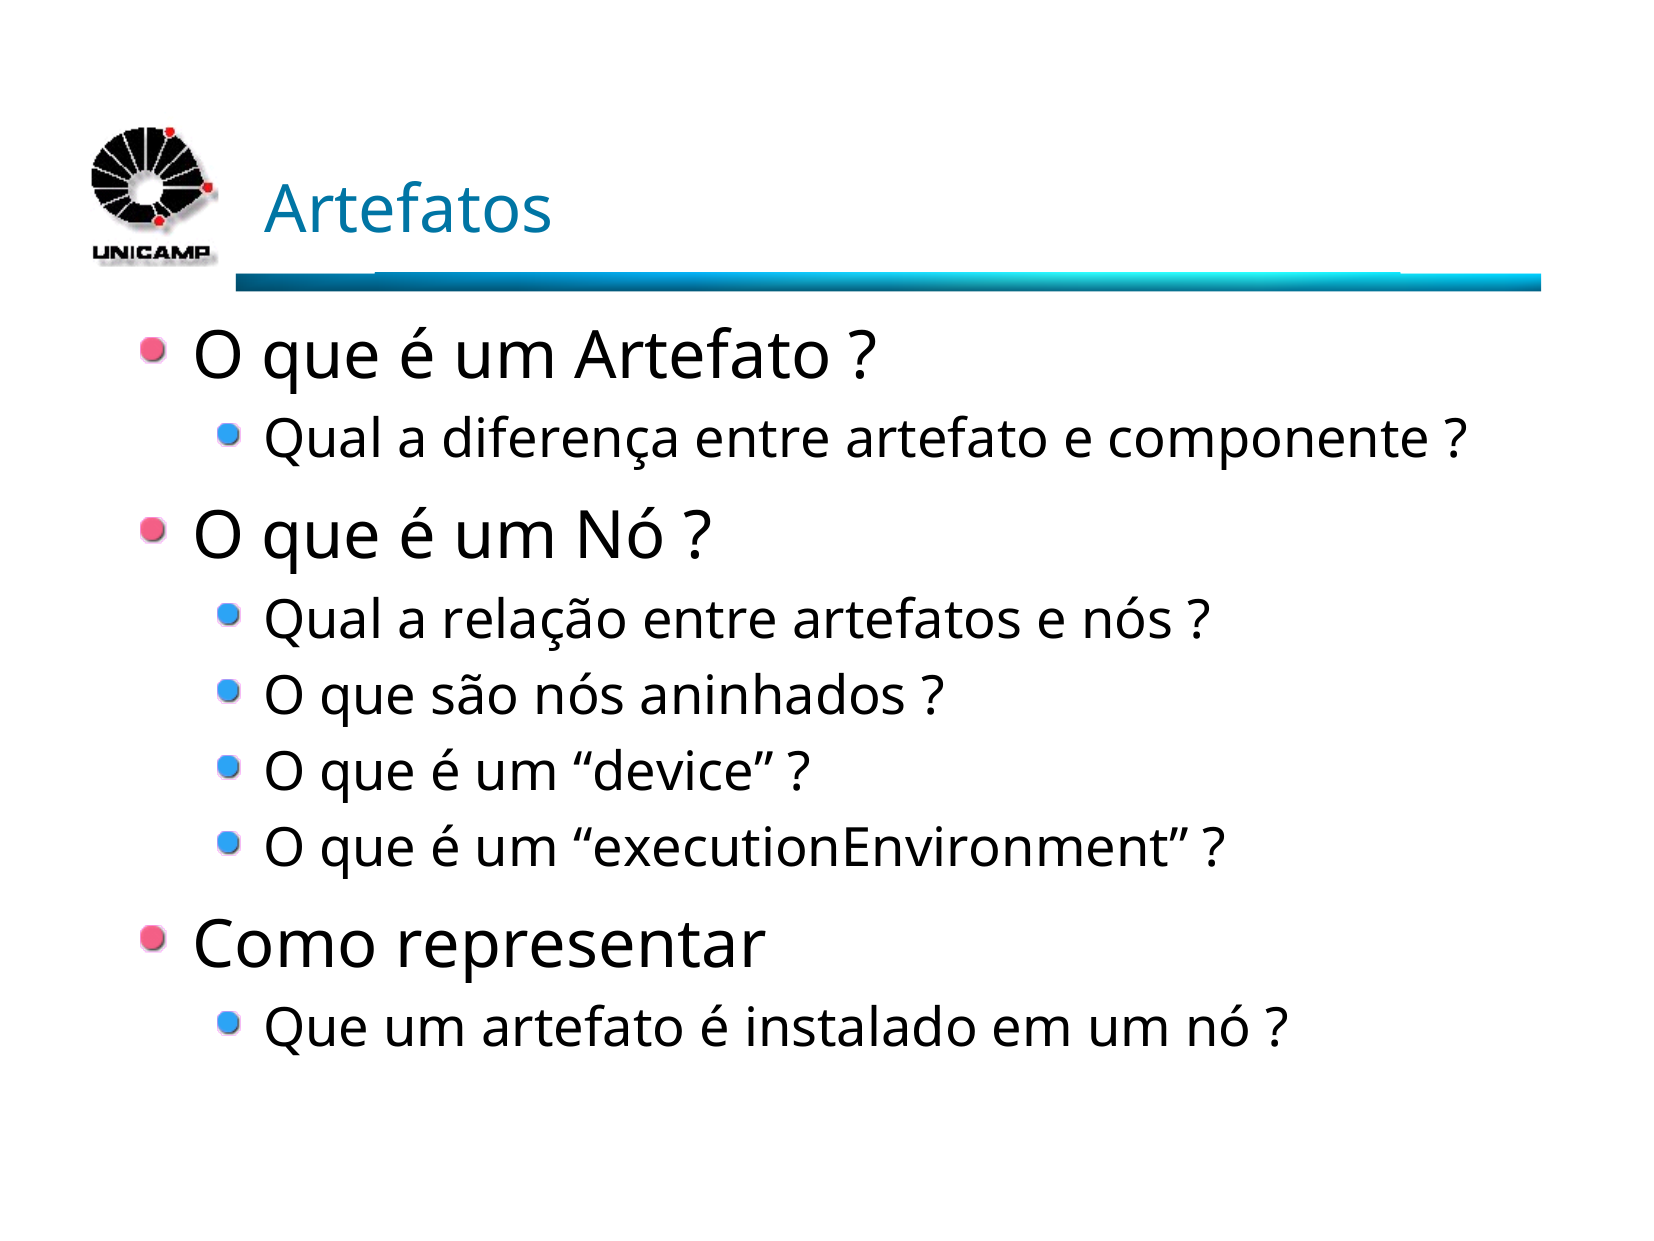

# Artefatos
O que é um Artefato ?
Qual a diferença entre artefato e componente ?
O que é um Nó ?
Qual a relação entre artefatos e nós ?
O que são nós aninhados ?
O que é um “device” ?
O que é um “executionEnvironment” ?
Como representar
Que um artefato é instalado em um nó ?